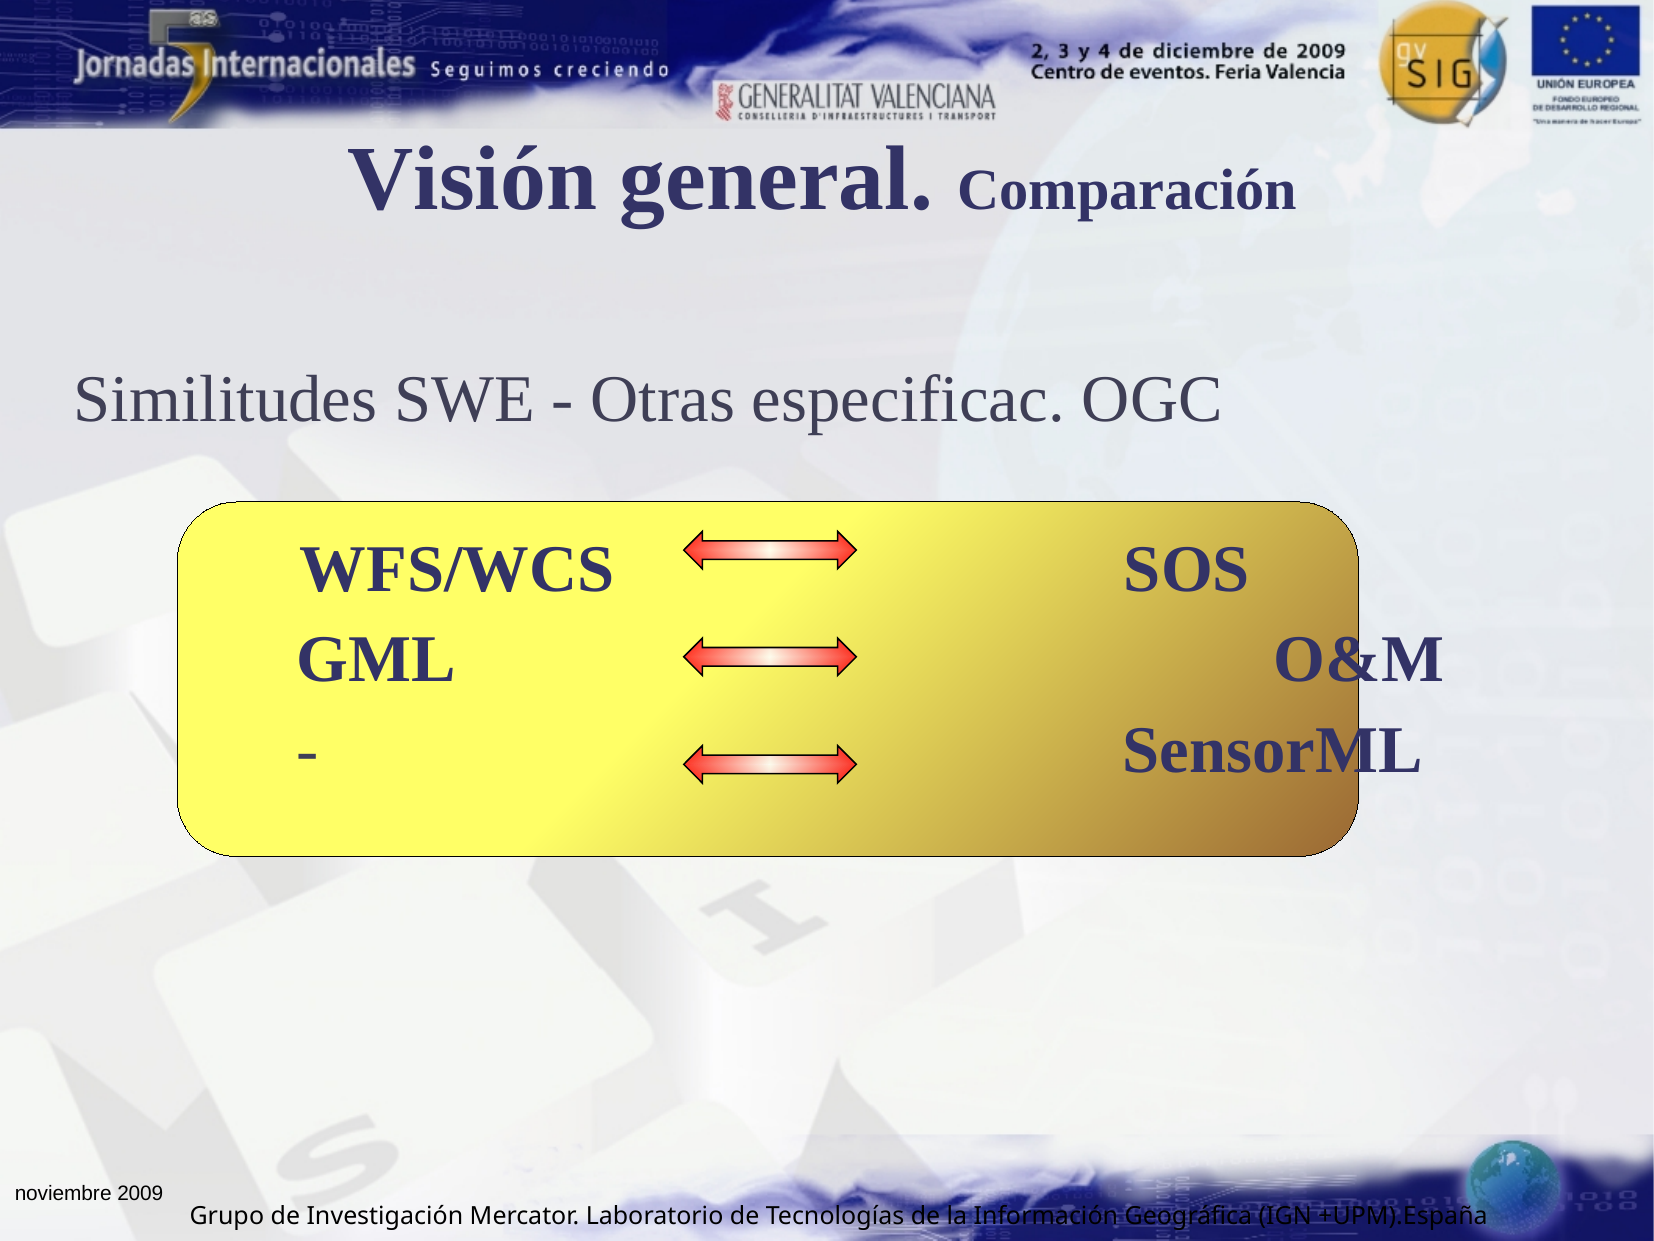

Visión general. Comparación
# Similitudes SWE - Otras especificac. OGC
 WFS/WCS	SOS
	 GML		 		O&M
 	 - SensorML
Grupo de Investigación Mercator. Laboratorio de Tecnologías de la Información Geográfica (IGN +UPM).España
noviembre 2009